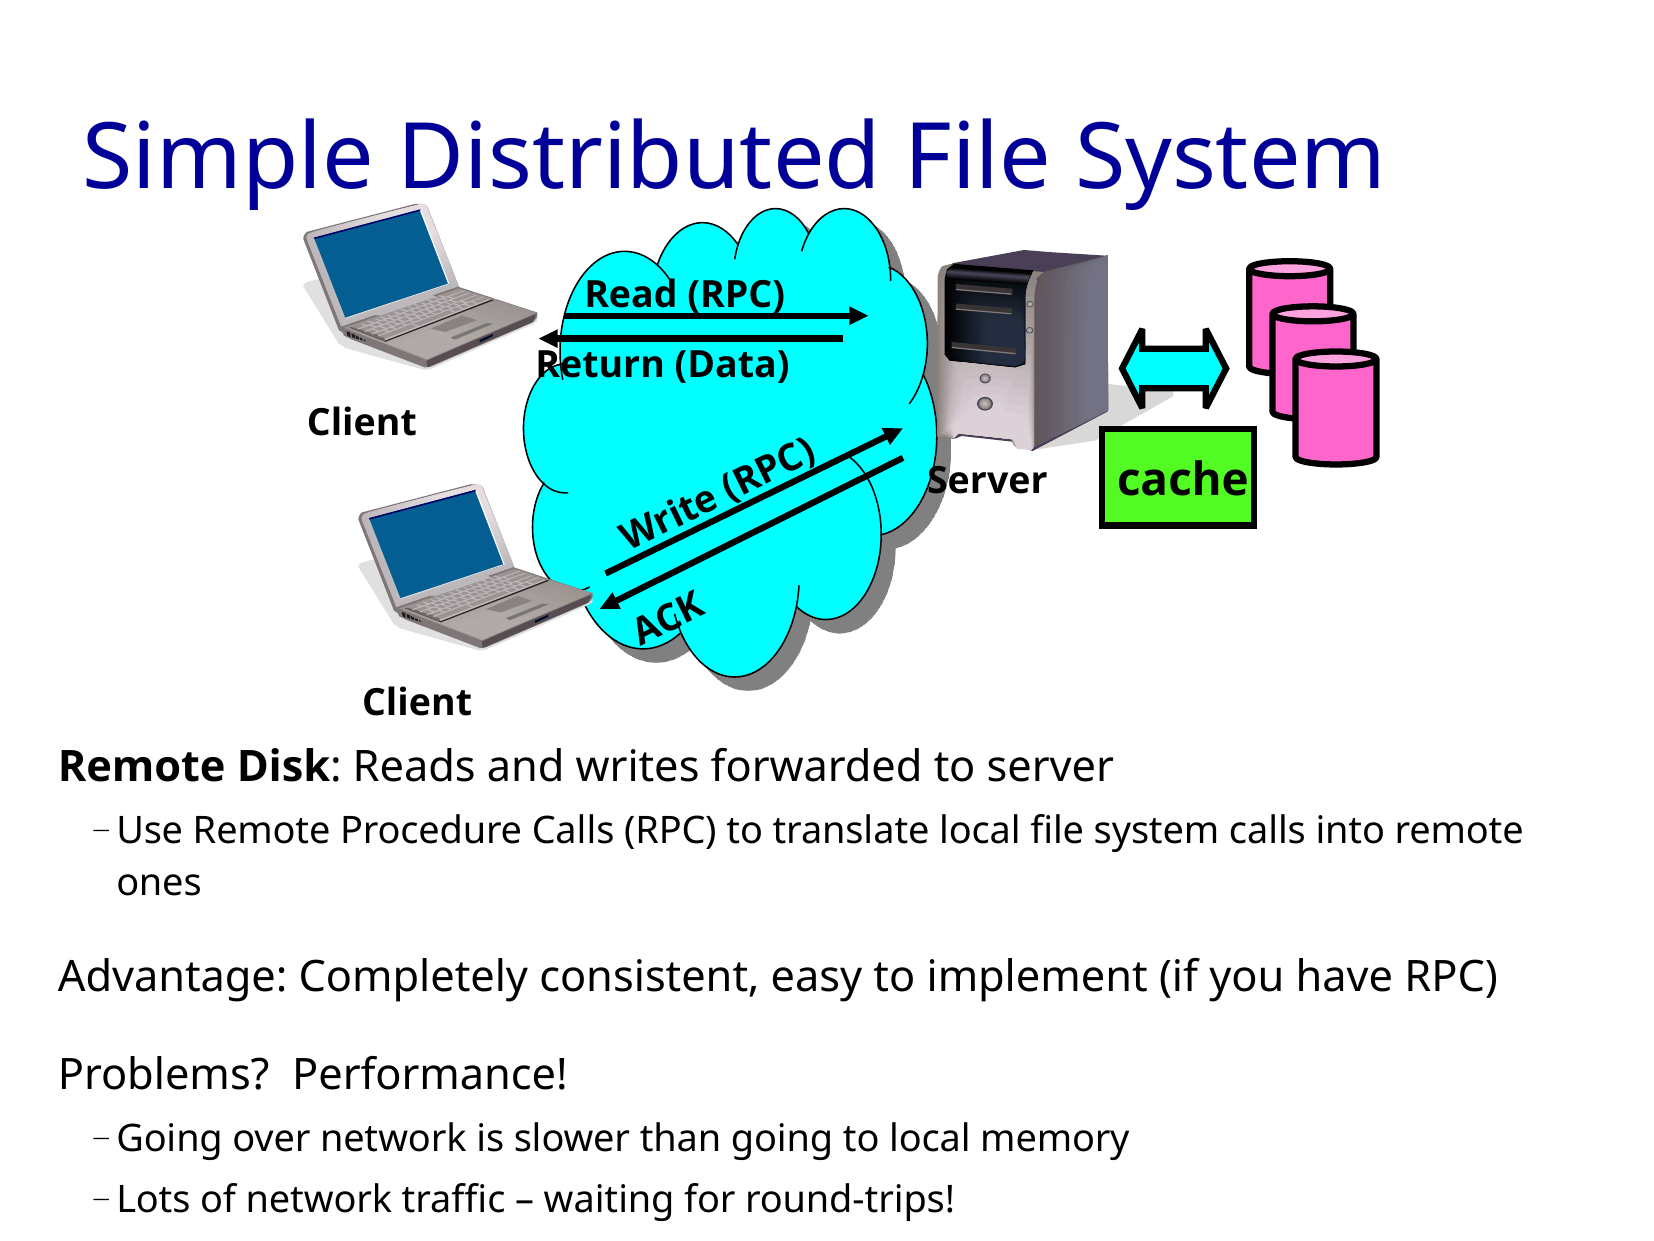

# Simple Distributed File System
Client
Server
Read (RPC)
Return (Data)
Write (RPC)
cache
ACK
Client
Remote Disk: Reads and writes forwarded to server
Use Remote Procedure Calls (RPC) to translate local file system calls into remote ones
Advantage: Completely consistent, easy to implement (if you have RPC)
Problems? Performance!
Going over network is slower than going to local memory
Lots of network traffic – waiting for round-trips!